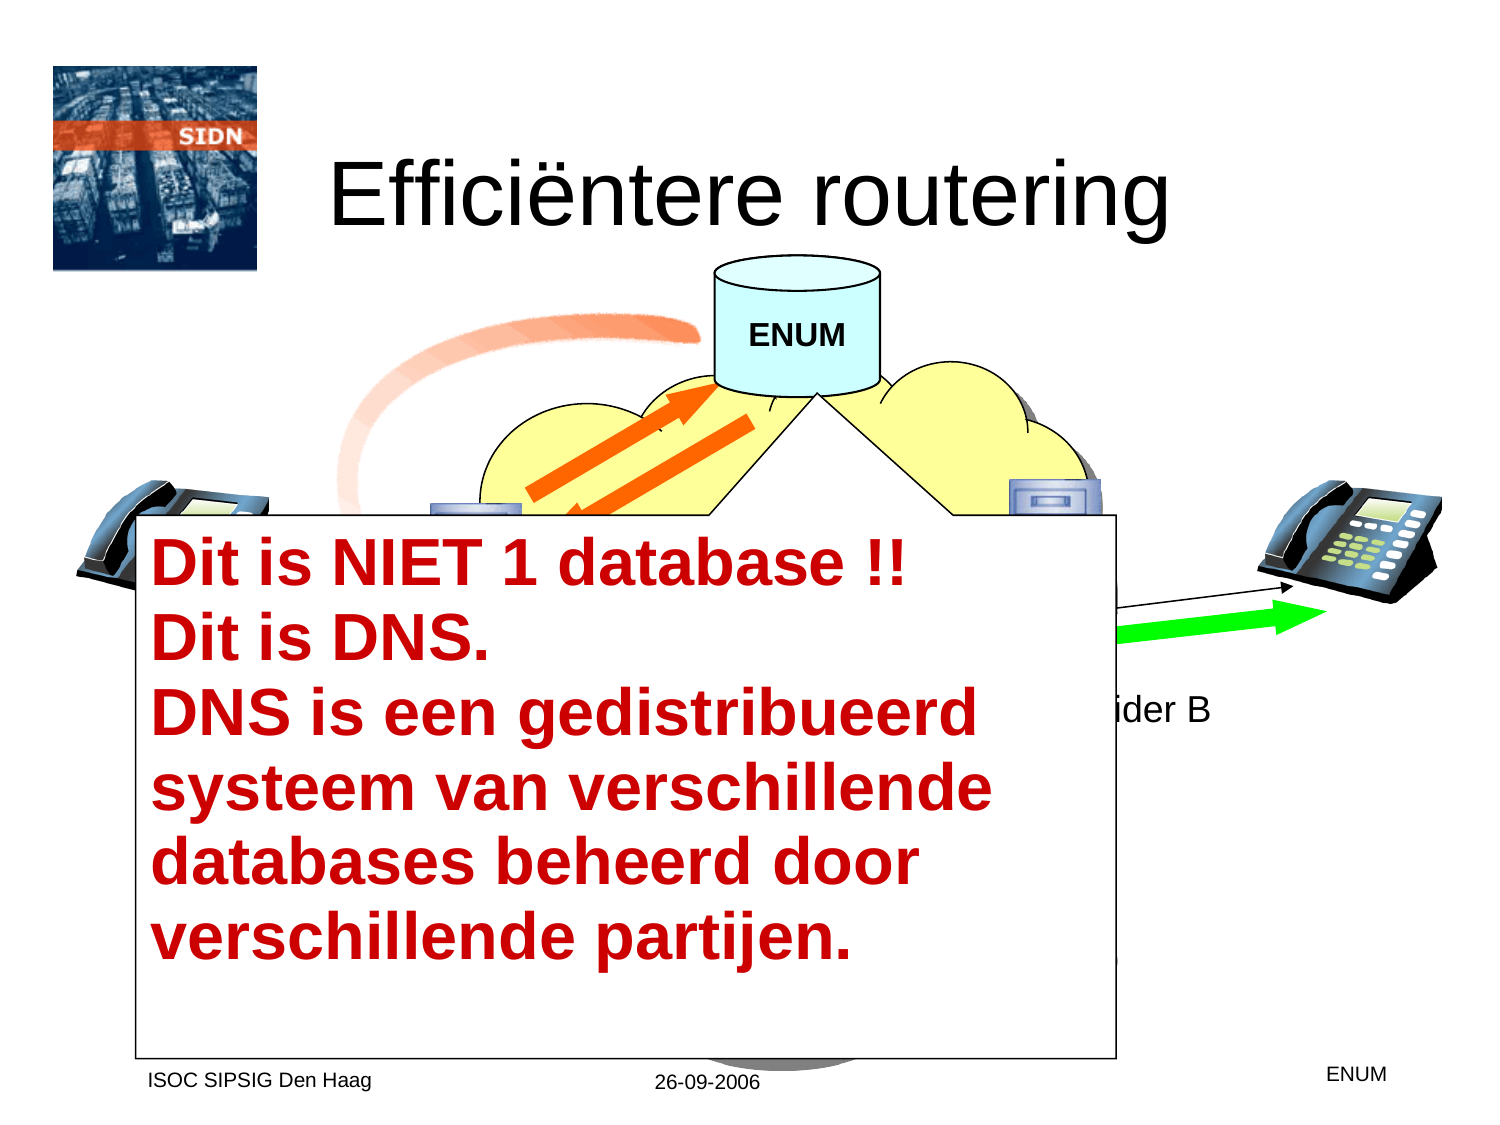

# Efficiëntere routering
ENUM
IP
Dit is NIET 1 database !!
Dit is DNS.
DNS is een gedistribueerd systeem van verschillende databases beheerd door verschillende partijen.
SIP
PBX
SIP
PBX
Provider B
Provider A
PSTN